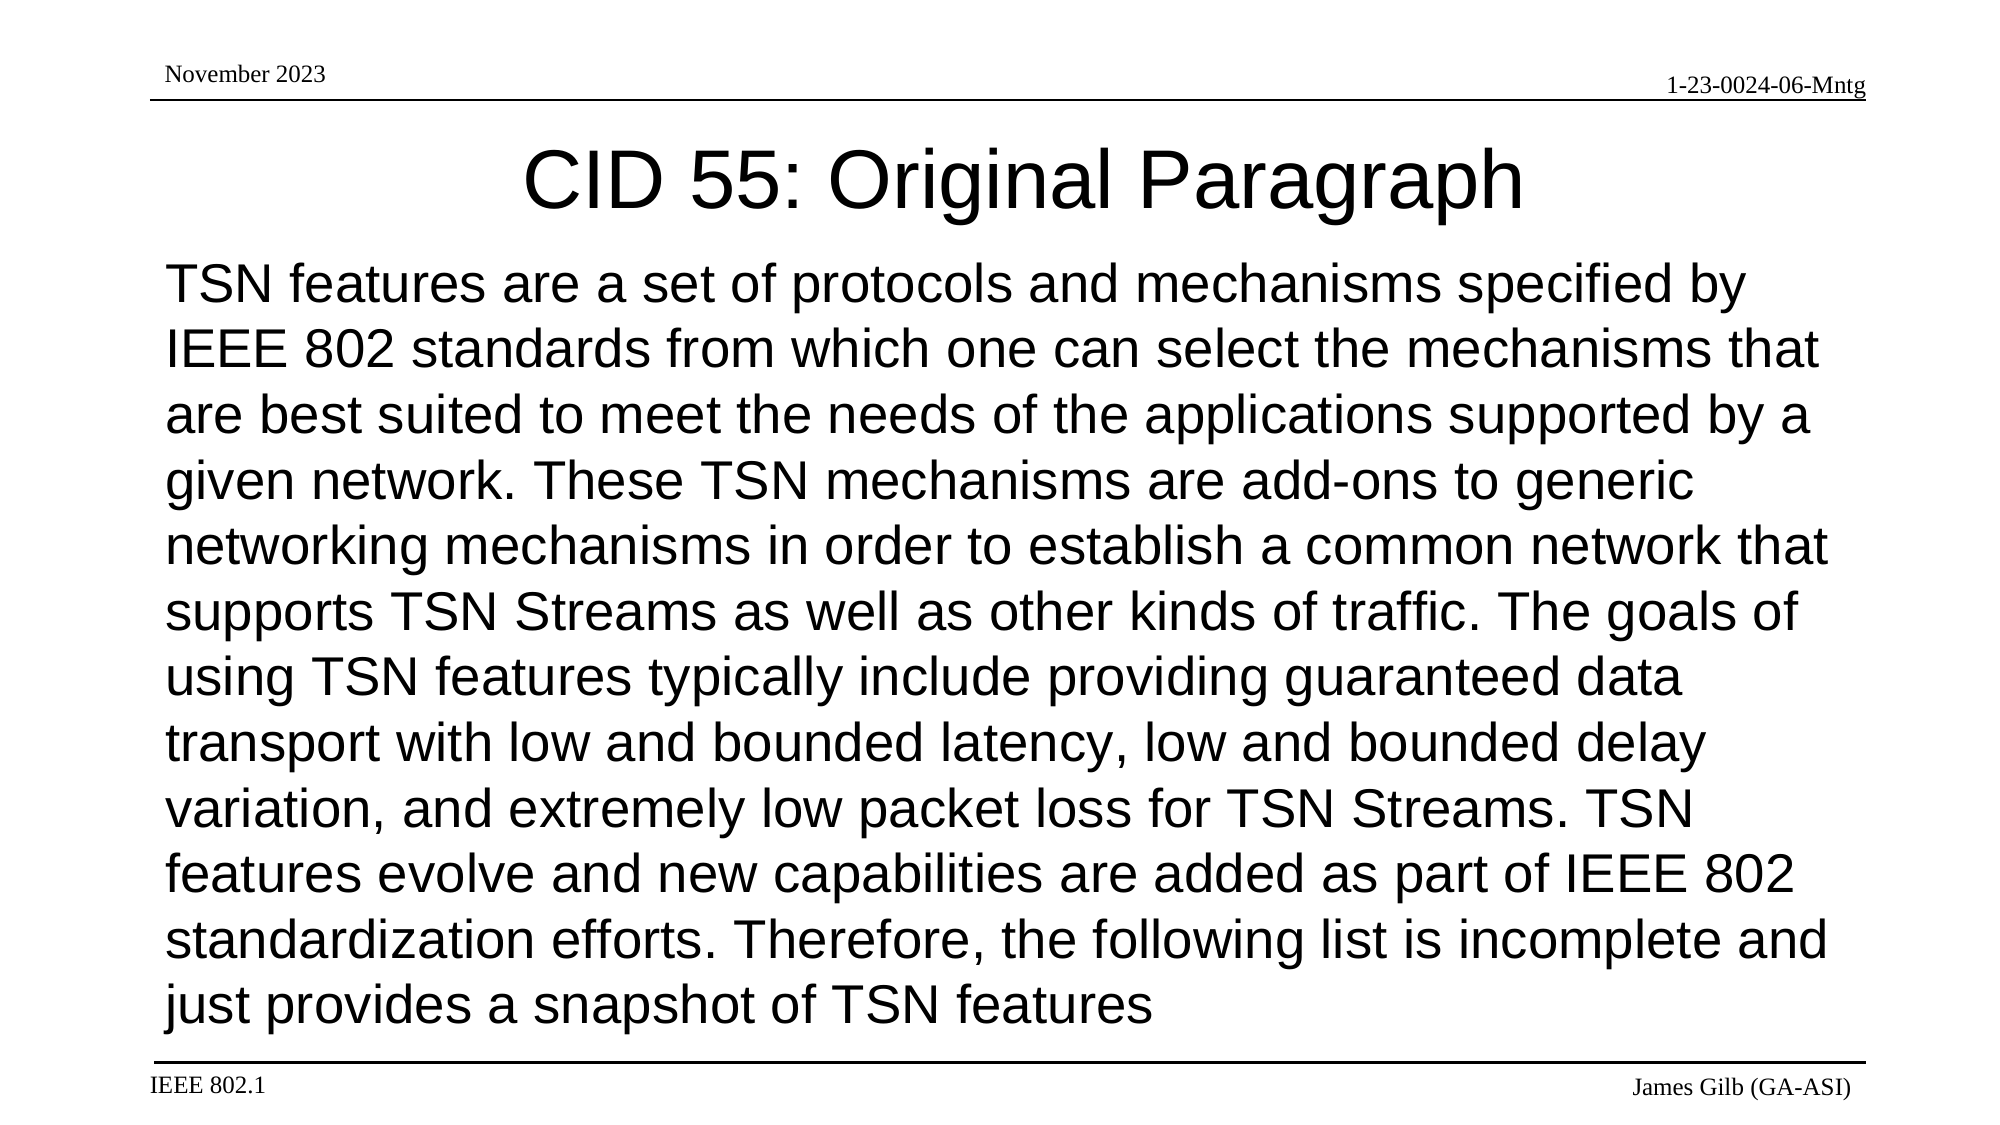

# CID 55: Original Paragraph
TSN features are a set of protocols and mechanisms specified by IEEE 802 standards from which one can select the mechanisms that are best suited to meet the needs of the applications supported by a given network. These TSN mechanisms are add-ons to generic networking mechanisms in order to establish a common network that supports TSN Streams as well as other kinds of traffic. The goals of using TSN features typically include providing guaranteed data transport with low and bounded latency, low and bounded delay variation, and extremely low packet loss for TSN Streams. TSN features evolve and new capabilities are added as part of IEEE 802 standardization efforts. Therefore, the following list is incomplete and just provides a snapshot of TSN features